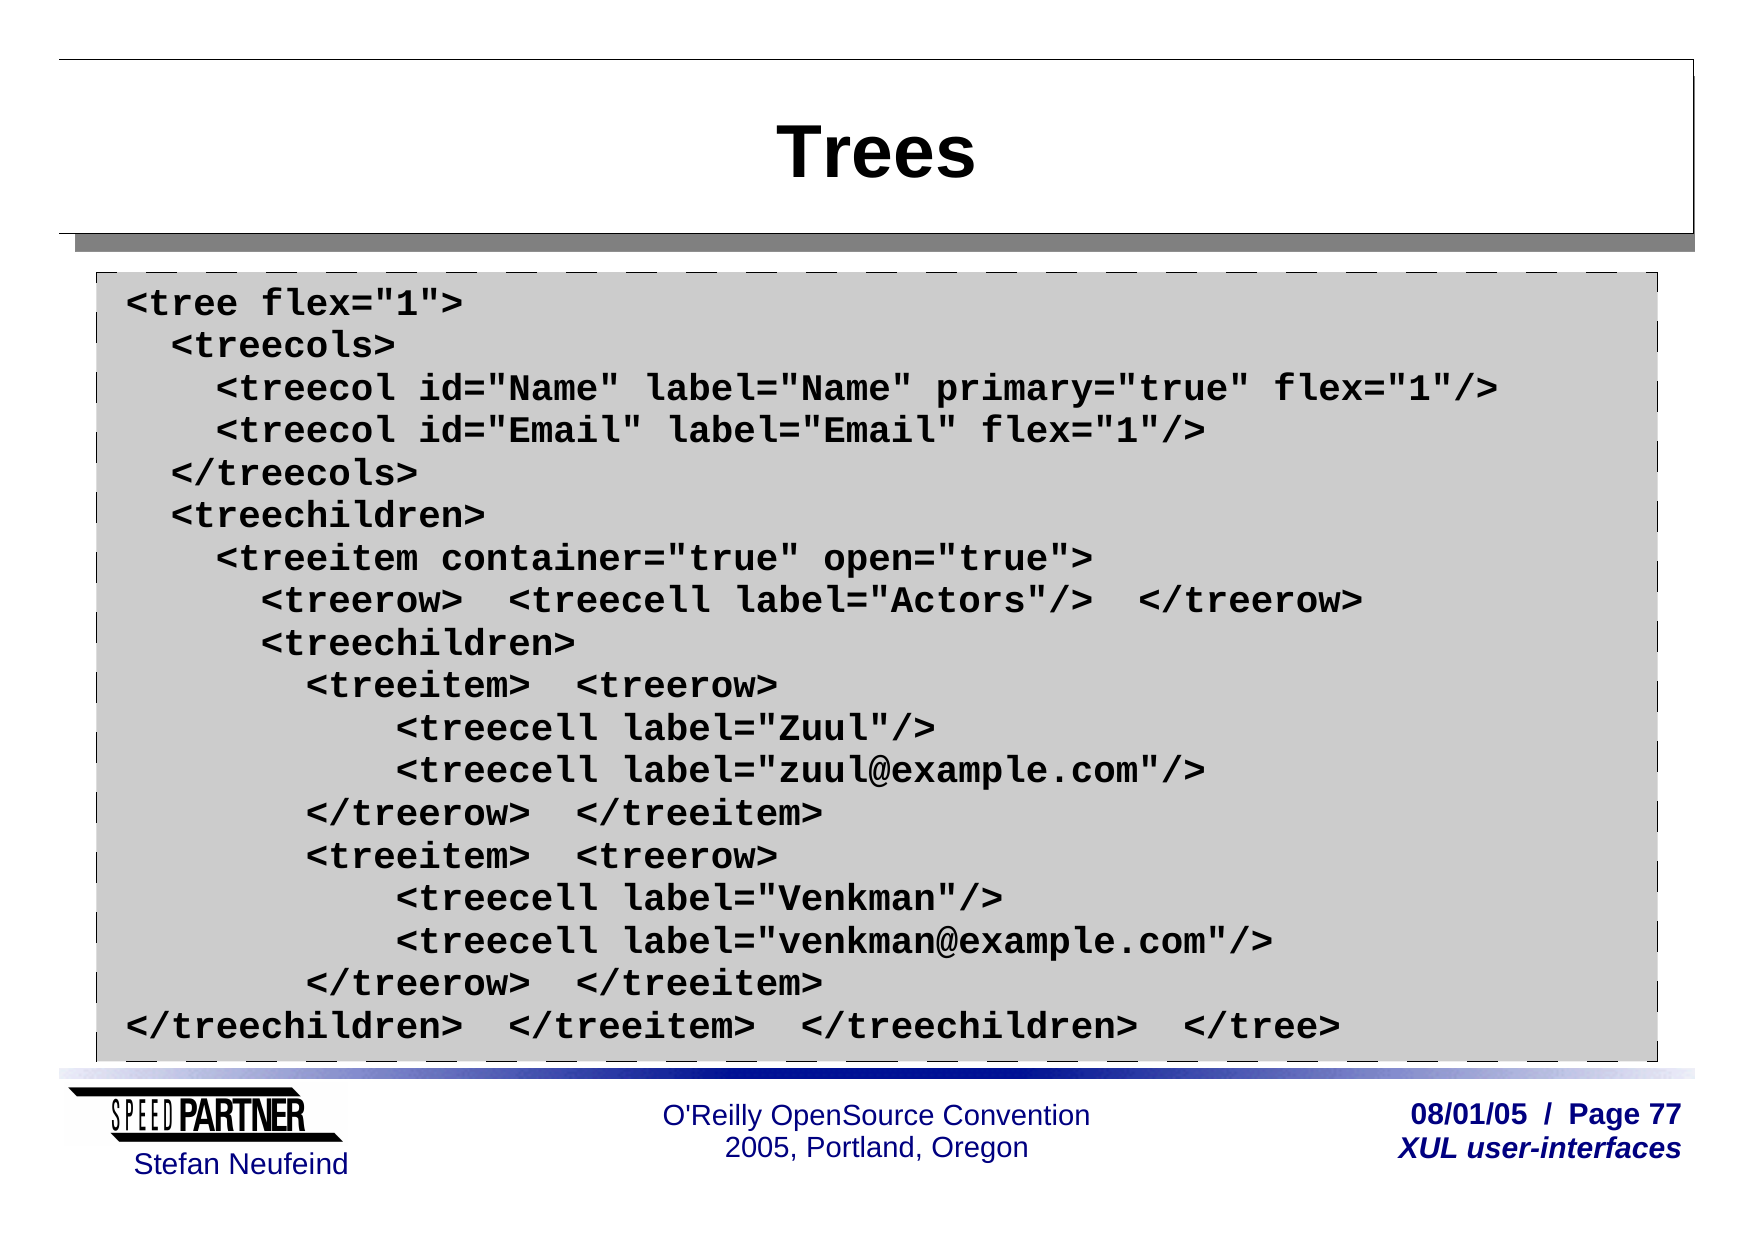

# Trees
<tree flex="1">
 <treecols>
 <treecol id="Name" label="Name" primary="true" flex="1"/>
 <treecol id="Email" label="Email" flex="1"/>
 </treecols>
 <treechildren>
 <treeitem container="true" open="true">
 <treerow> <treecell label="Actors"/> </treerow>
 <treechildren>
 <treeitem> <treerow>
 <treecell label="Zuul"/>
 <treecell label="zuul@example.com"/>
 </treerow> </treeitem>
 <treeitem> <treerow>
 <treecell label="Venkman"/>
 <treecell label="venkman@example.com"/>
 </treerow> </treeitem>
</treechildren> </treeitem> </treechildren> </tree>